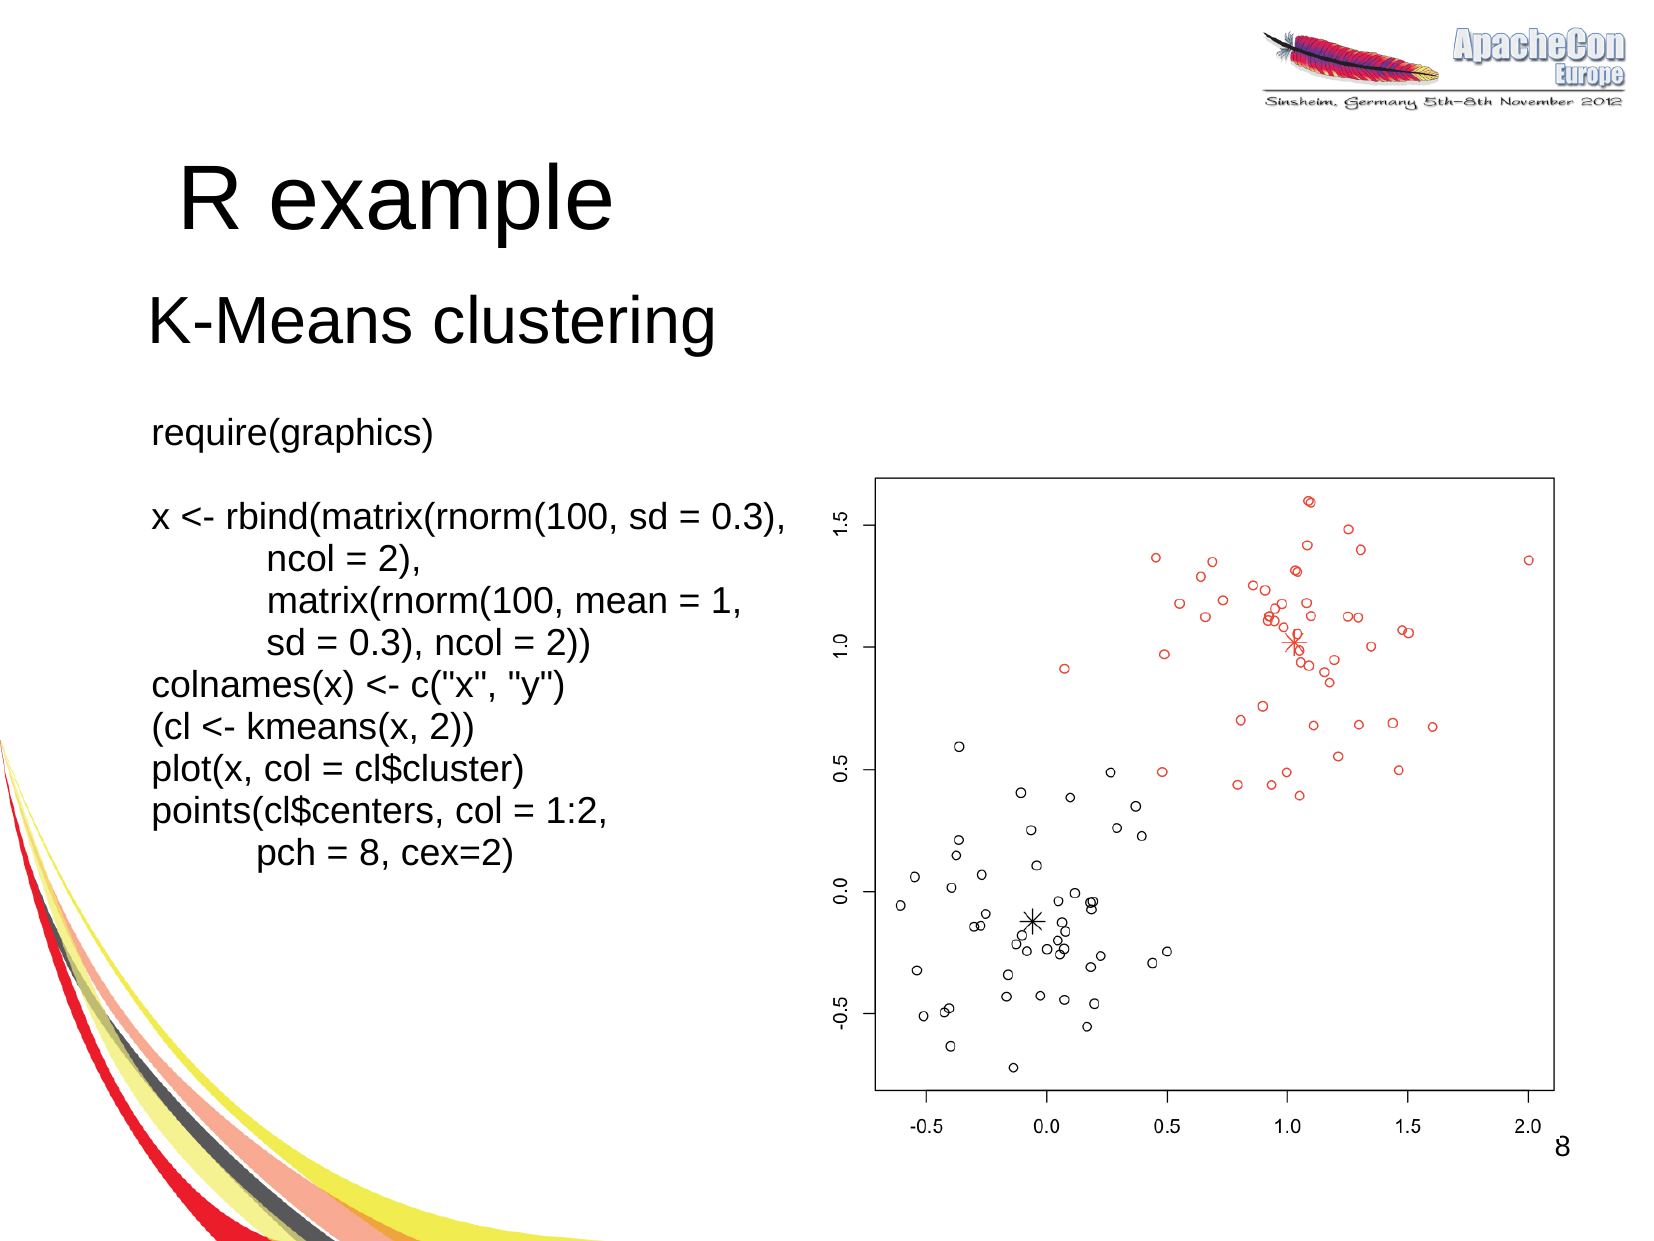

# R example
K-Means clustering
require(graphics)
x <- rbind(matrix(rnorm(100, sd = 0.3),
 ncol = 2),
 matrix(rnorm(100, mean = 1,
 sd = 0.3), ncol = 2))
colnames(x) <- c("x", "y")
(cl <- kmeans(x, 2))
plot(x, col = cl$cluster)
points(cl$centers, col = 1:2,
 pch = 8, cex=2)
8